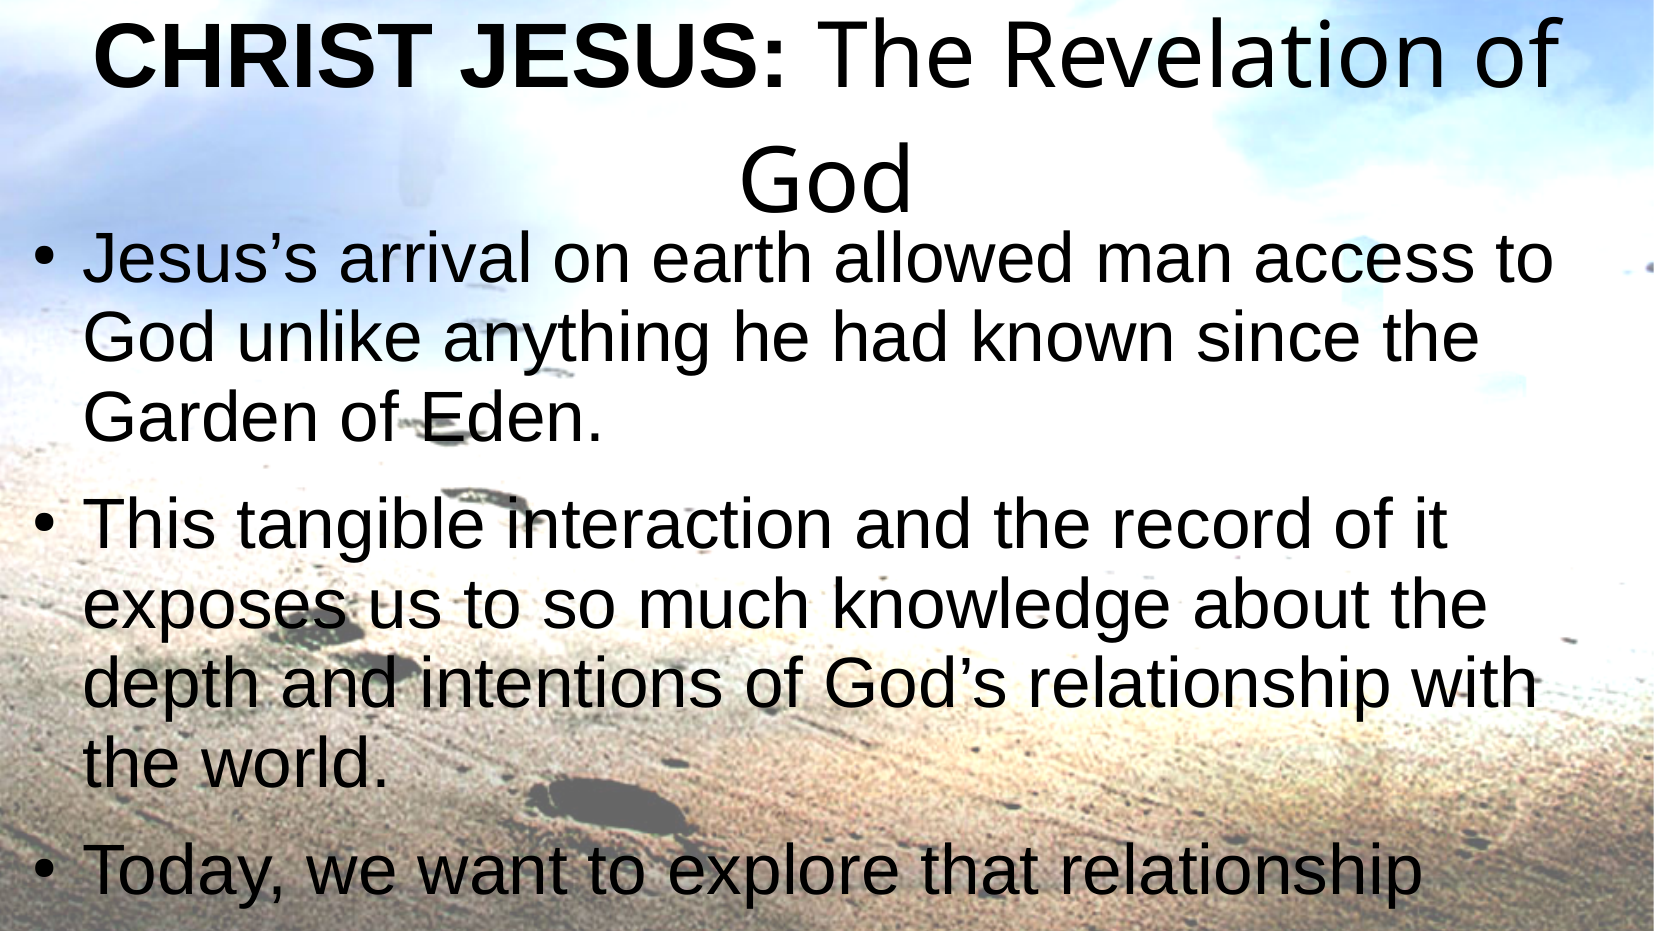

# CHRIST JESUS: The Revelation of God
Jesus’s arrival on earth allowed man access to God unlike anything he had known since the Garden of Eden.
This tangible interaction and the record of it exposes us to so much knowledge about the depth and intentions of God’s relationship with the world.
Today, we want to explore that relationship